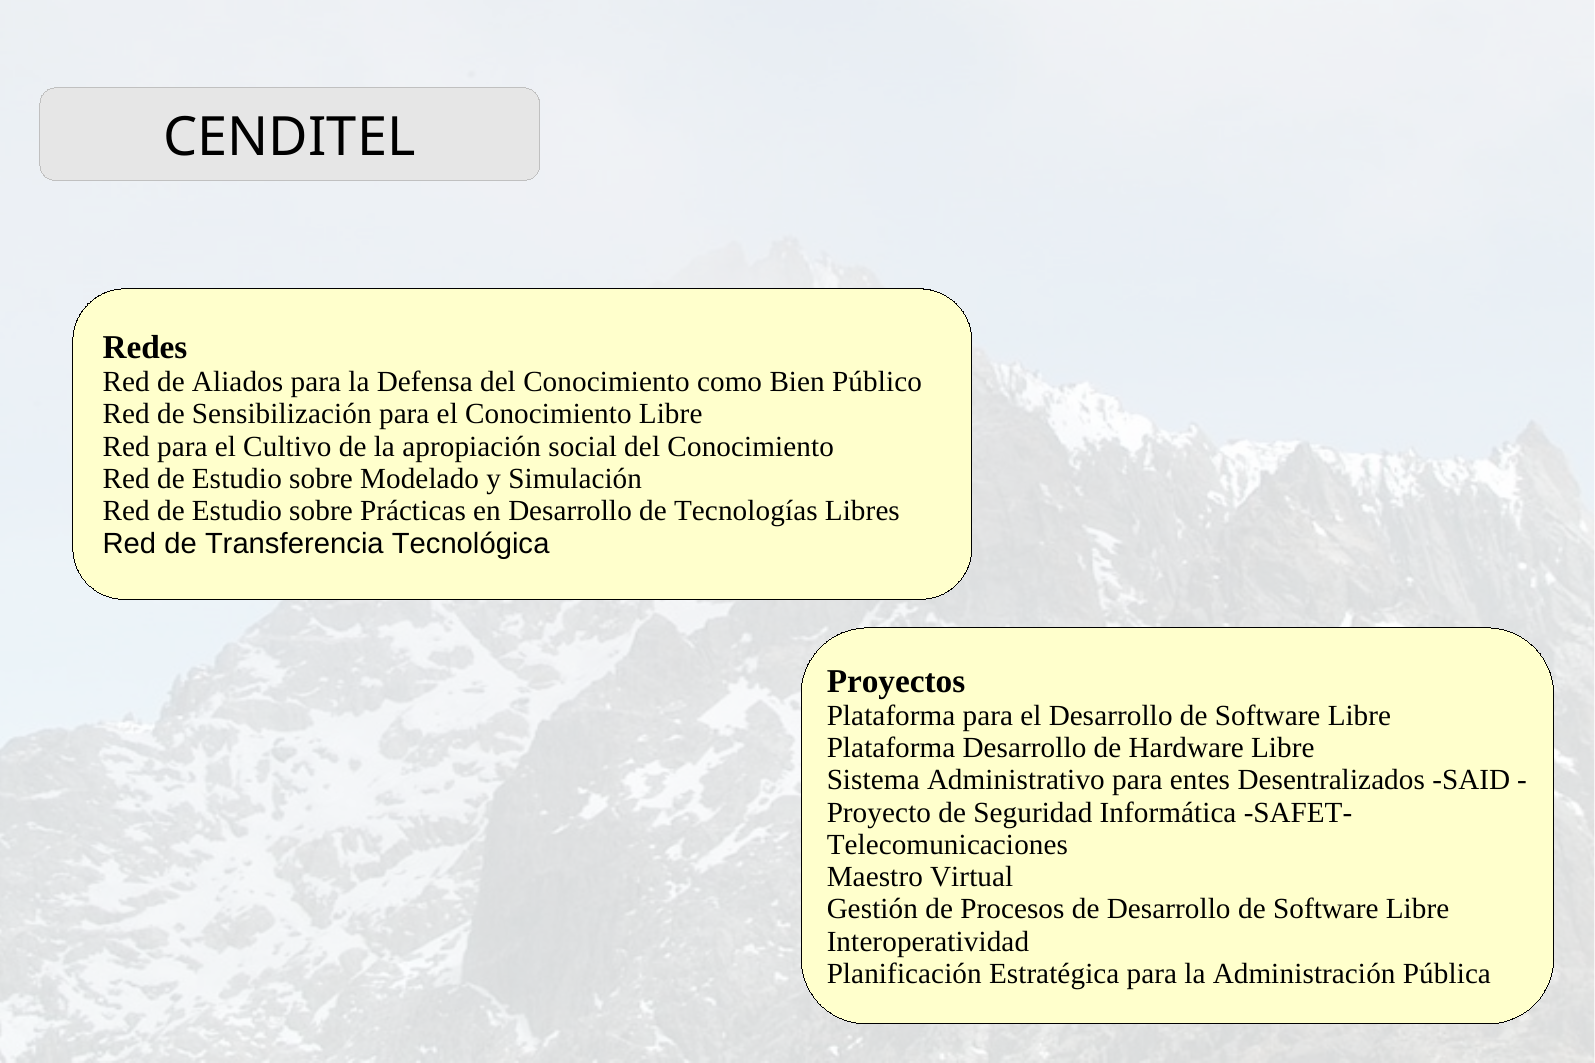

CENDITEL
Redes
Red de Aliados para la Defensa del Conocimiento como Bien Público
Red de Sensibilización para el Conocimiento Libre
Red para el Cultivo de la apropiación social del Conocimiento
Red de Estudio sobre Modelado y Simulación
Red de Estudio sobre Prácticas en Desarrollo de Tecnologías Libres
Red de Transferencia Tecnológica
Proyectos
Plataforma para el Desarrollo de Software Libre
Plataforma Desarrollo de Hardware Libre
Sistema Administrativo para entes Desentralizados -SAID -
Proyecto de Seguridad Informática -SAFET-
Telecomunicaciones
Maestro Virtual
Gestión de Procesos de Desarrollo de Software Libre
Interoperatividad
Planificación Estratégica para la Administración Pública